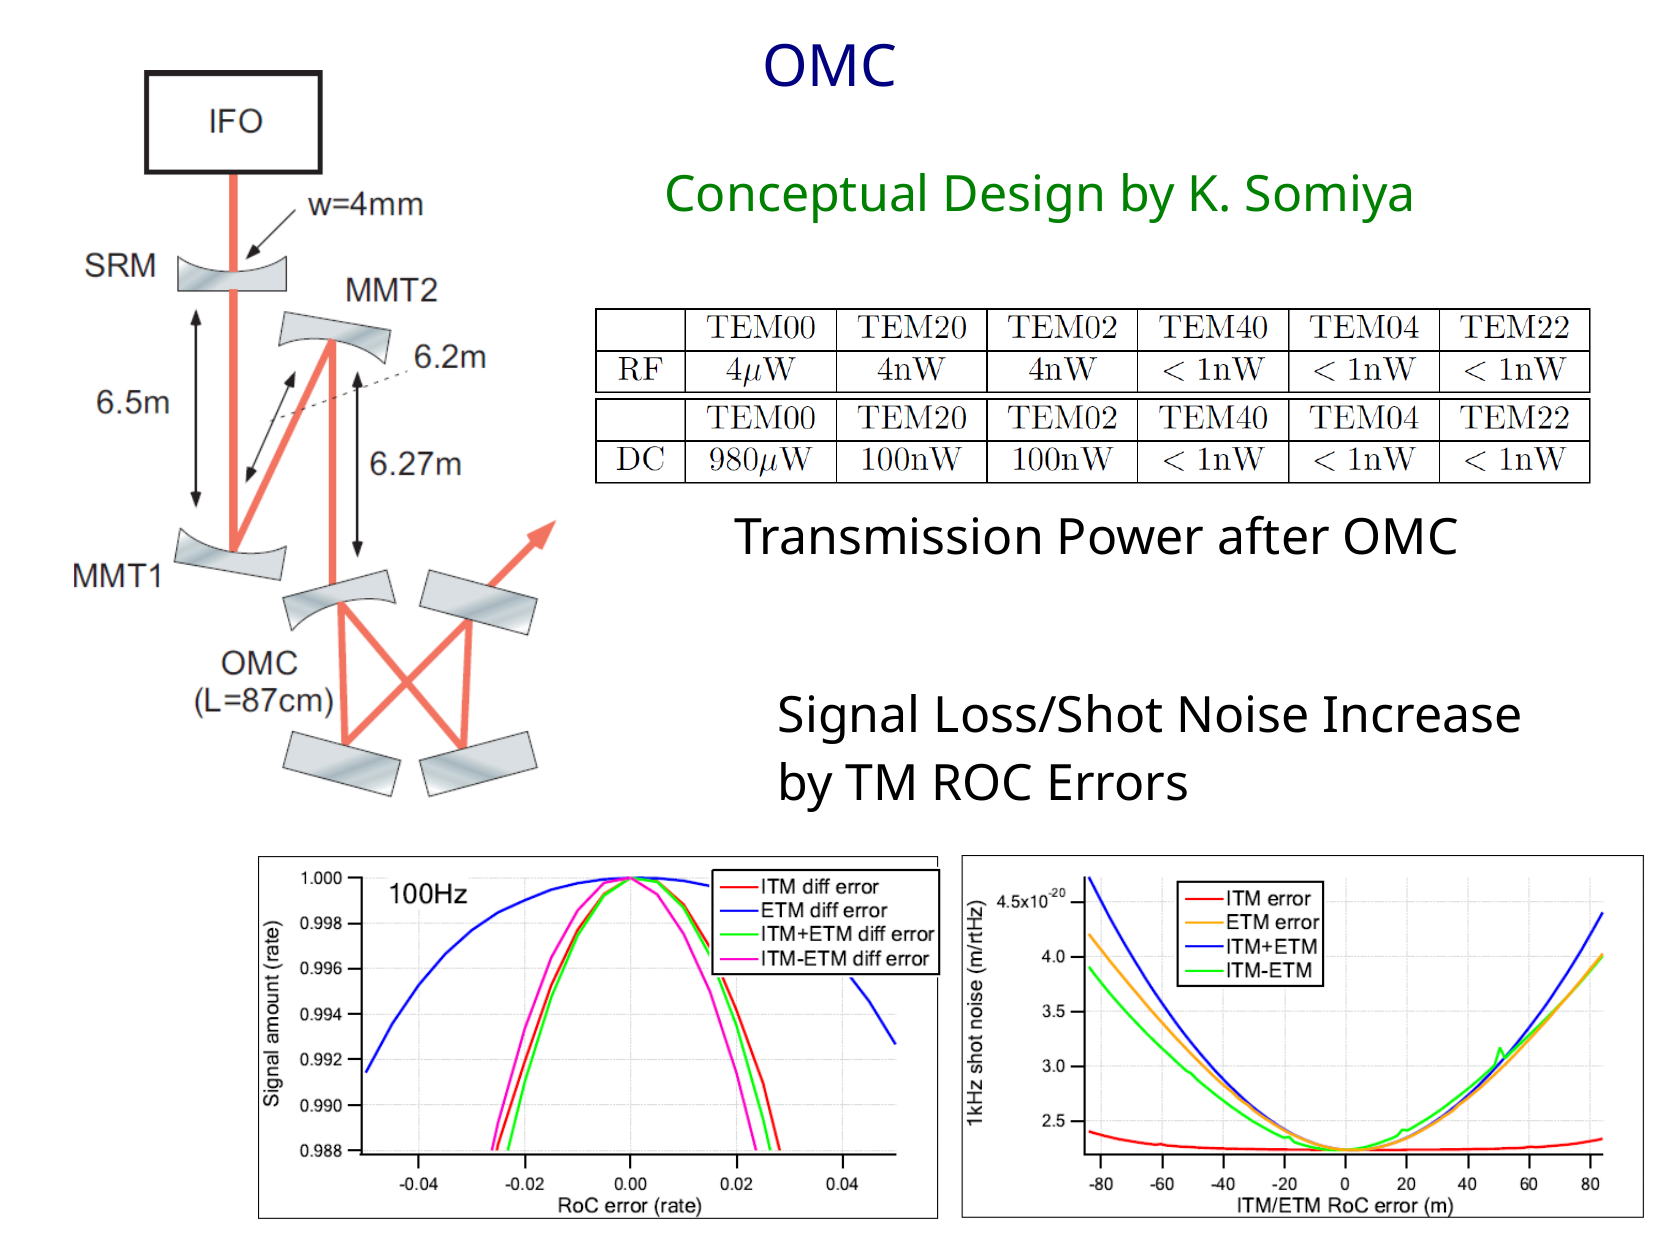

OMC
Conceptual Design by K. Somiya
Transmission Power after OMC
Signal Loss/Shot Noise Increase
by TM ROC Errors